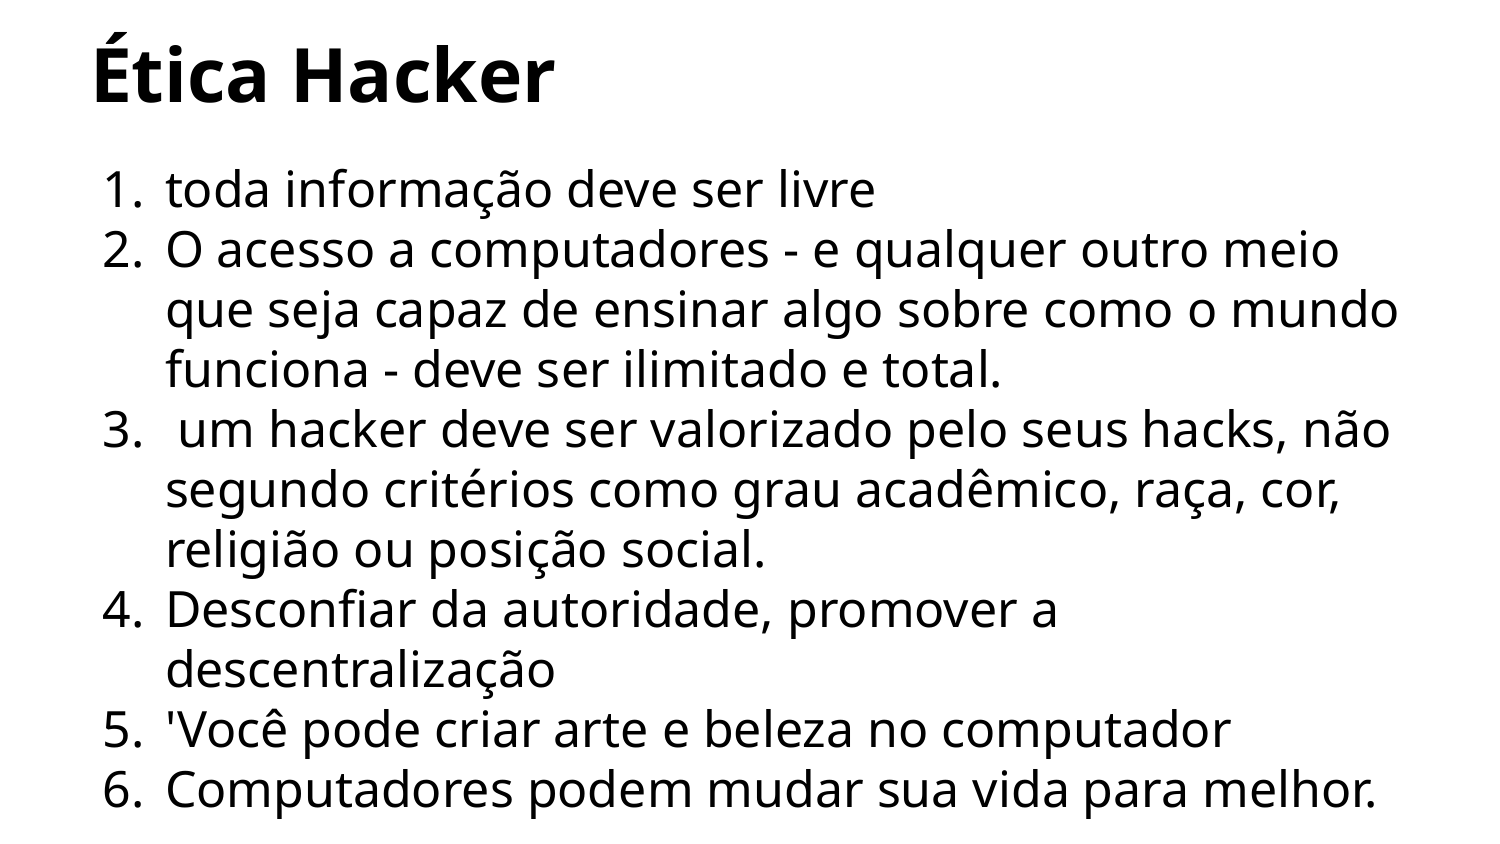

# Ética Hacker
toda informação deve ser livre
O acesso a computadores - e qualquer outro meio que seja capaz de ensinar algo sobre como o mundo funciona - deve ser ilimitado e total.
 um hacker deve ser valorizado pelo seus hacks, não segundo critérios como grau acadêmico, raça, cor, religião ou posição social.
Desconfiar da autoridade, promover a descentralização
'Você pode criar arte e beleza no computador
Computadores podem mudar sua vida para melhor.